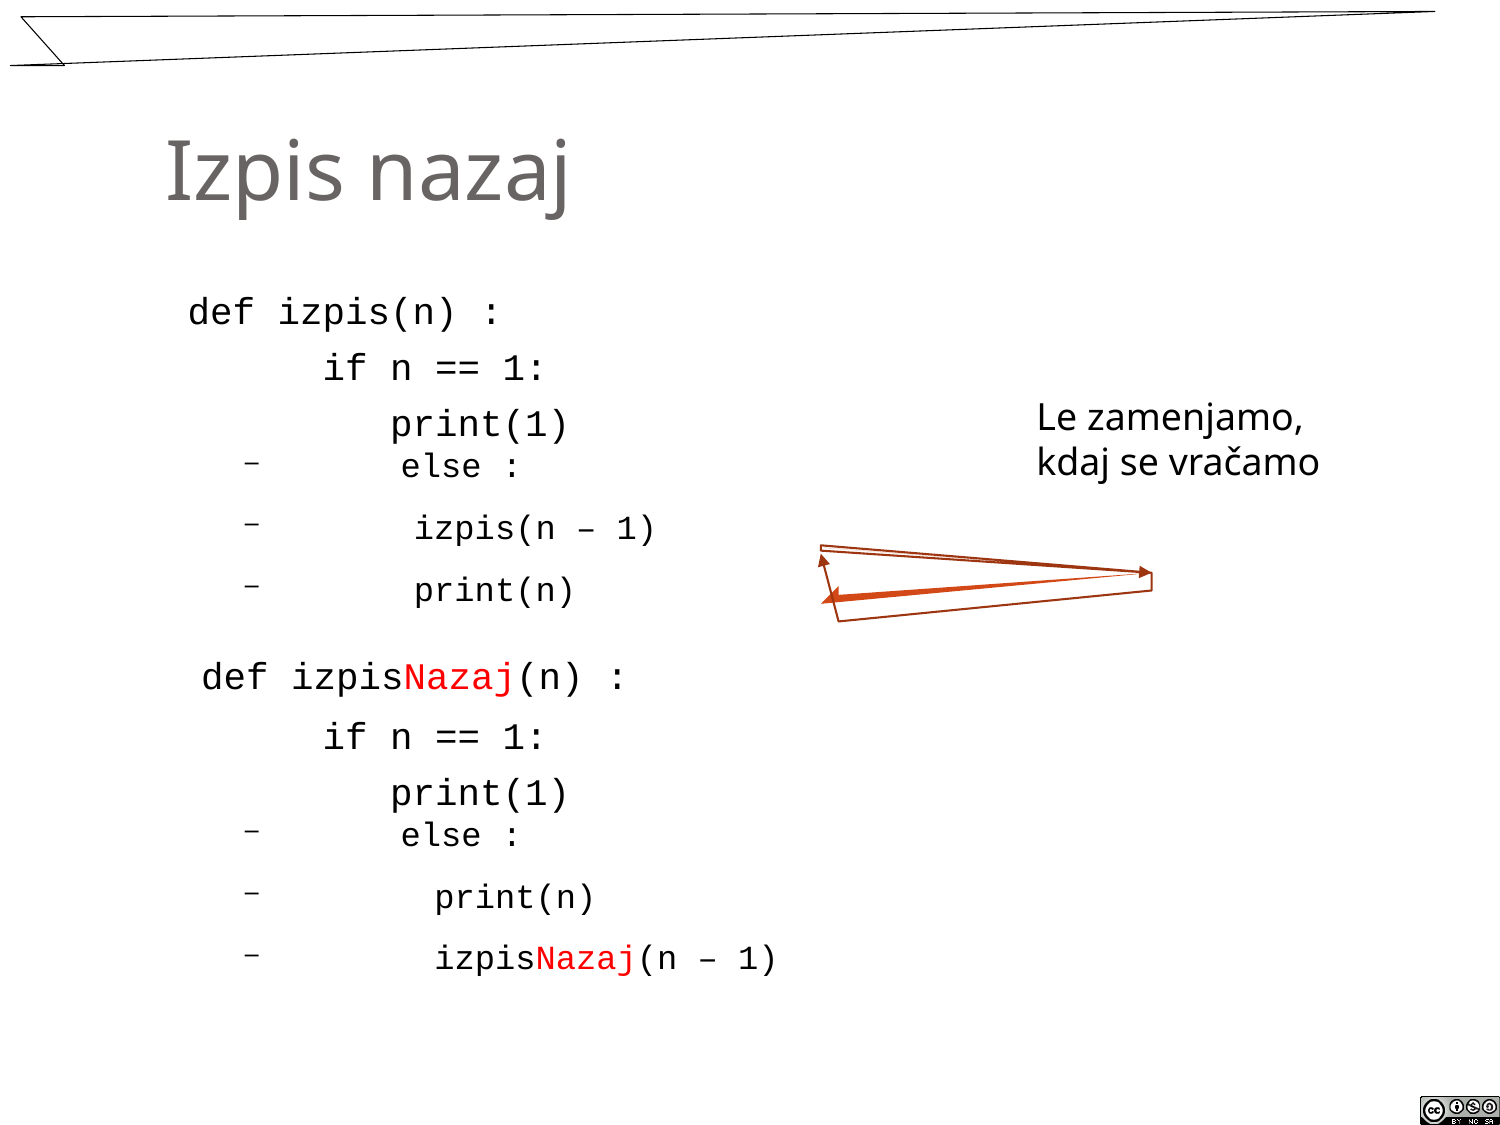

# Izpis nazaj
 def izpis(n) :
 if n == 1:
 print(1)
	 else :
 izpis(n – 1)
 print(n)
 def izpisNazaj(n) :
 if n == 1:
 print(1)
	 else :
 print(n)
 izpisNazaj(n – 1)
Le zamenjamo, kdaj se vračamo